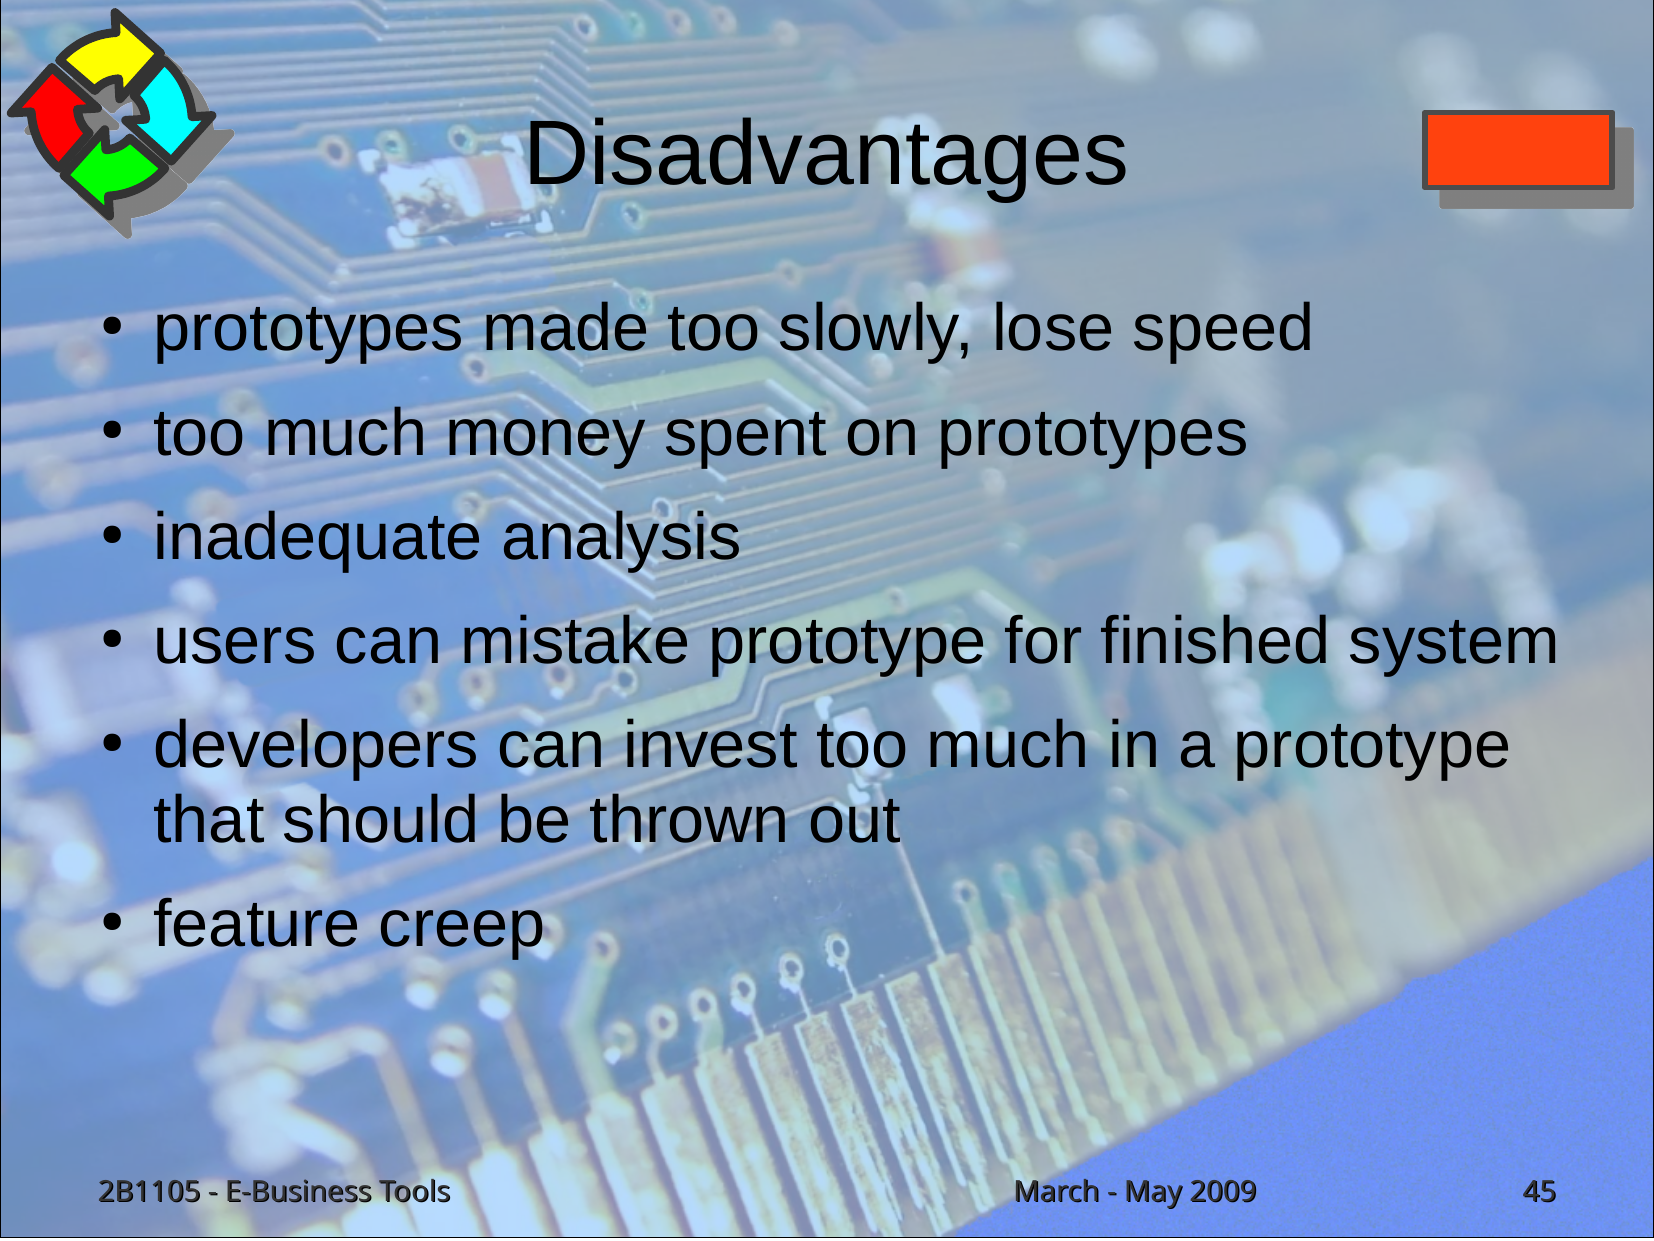

# Disadvantages
prototypes made too slowly, lose speed
too much money spent on prototypes
inadequate analysis
users can mistake prototype for finished system
developers can invest too much in a prototype that should be thrown out
feature creep